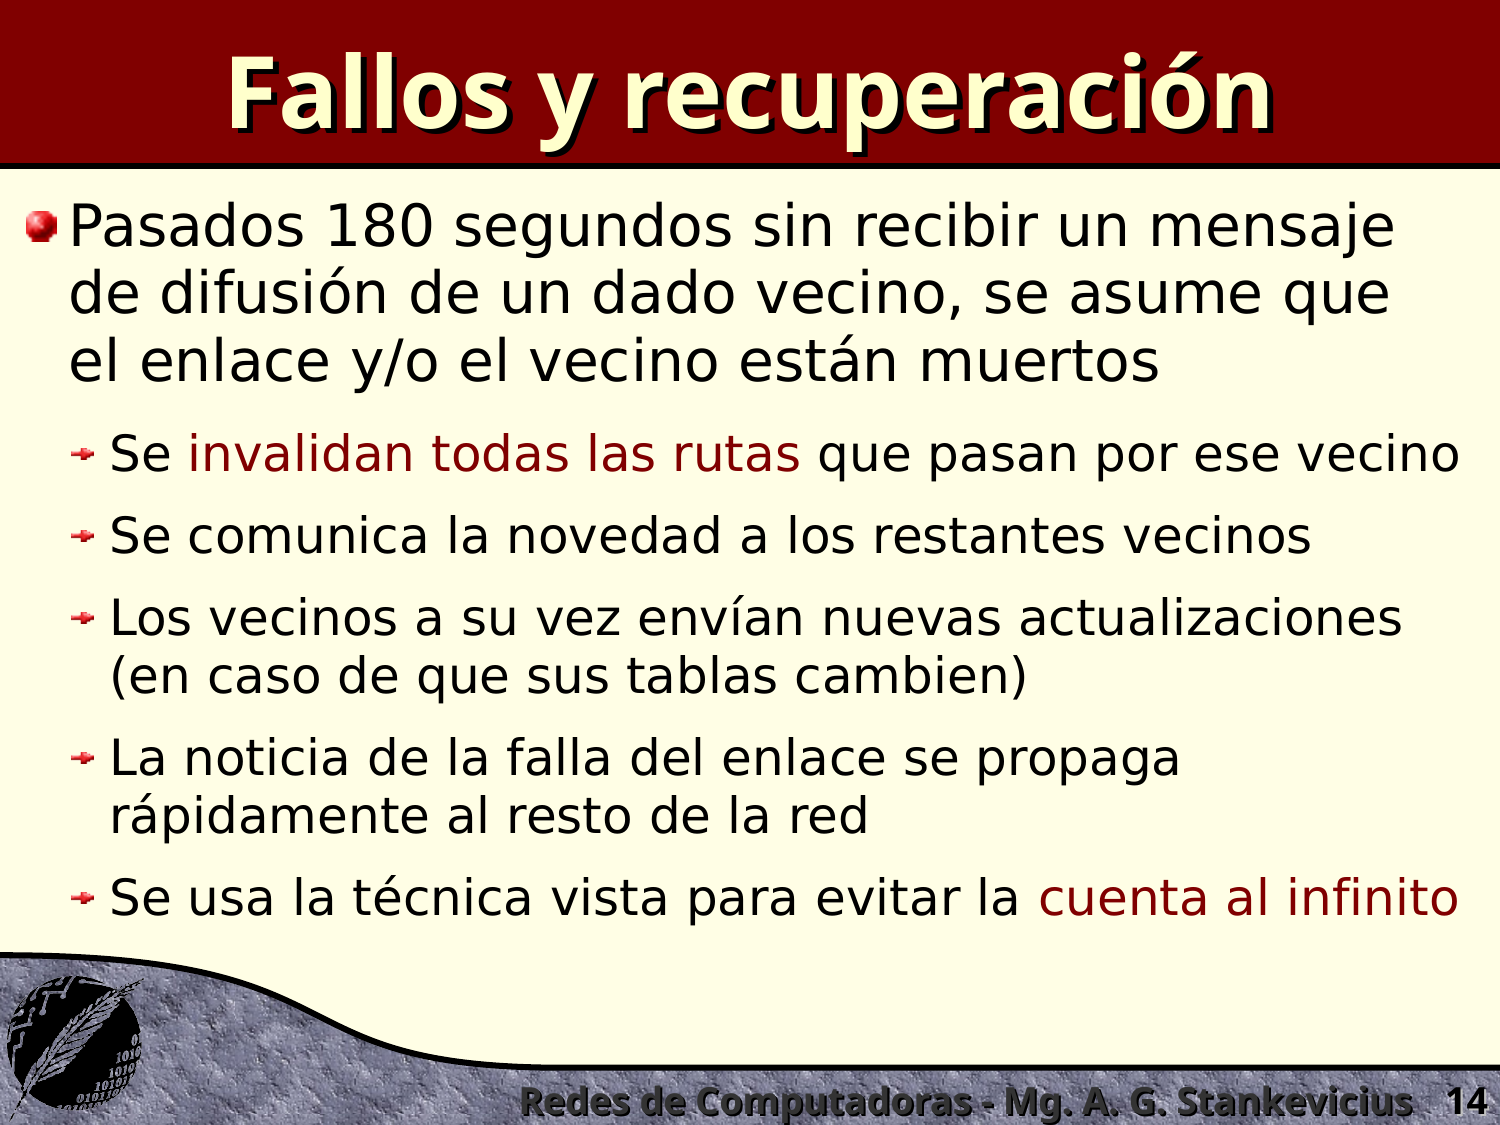

# Fallos y recuperación
Pasados 180 segundos sin recibir un mensaje de difusión de un dado vecino, se asume que
el enlace y/o el vecino están muertos
Se invalidan todas las rutas que pasan por ese vecino
Se comunica la novedad a los restantes vecinos
Los vecinos a su vez envían nuevas actualizaciones (en caso de que sus tablas cambien)
La noticia de la falla del enlace se propaga rápidamente al resto de la red
Se usa la técnica vista para evitar la cuenta al infinito
14